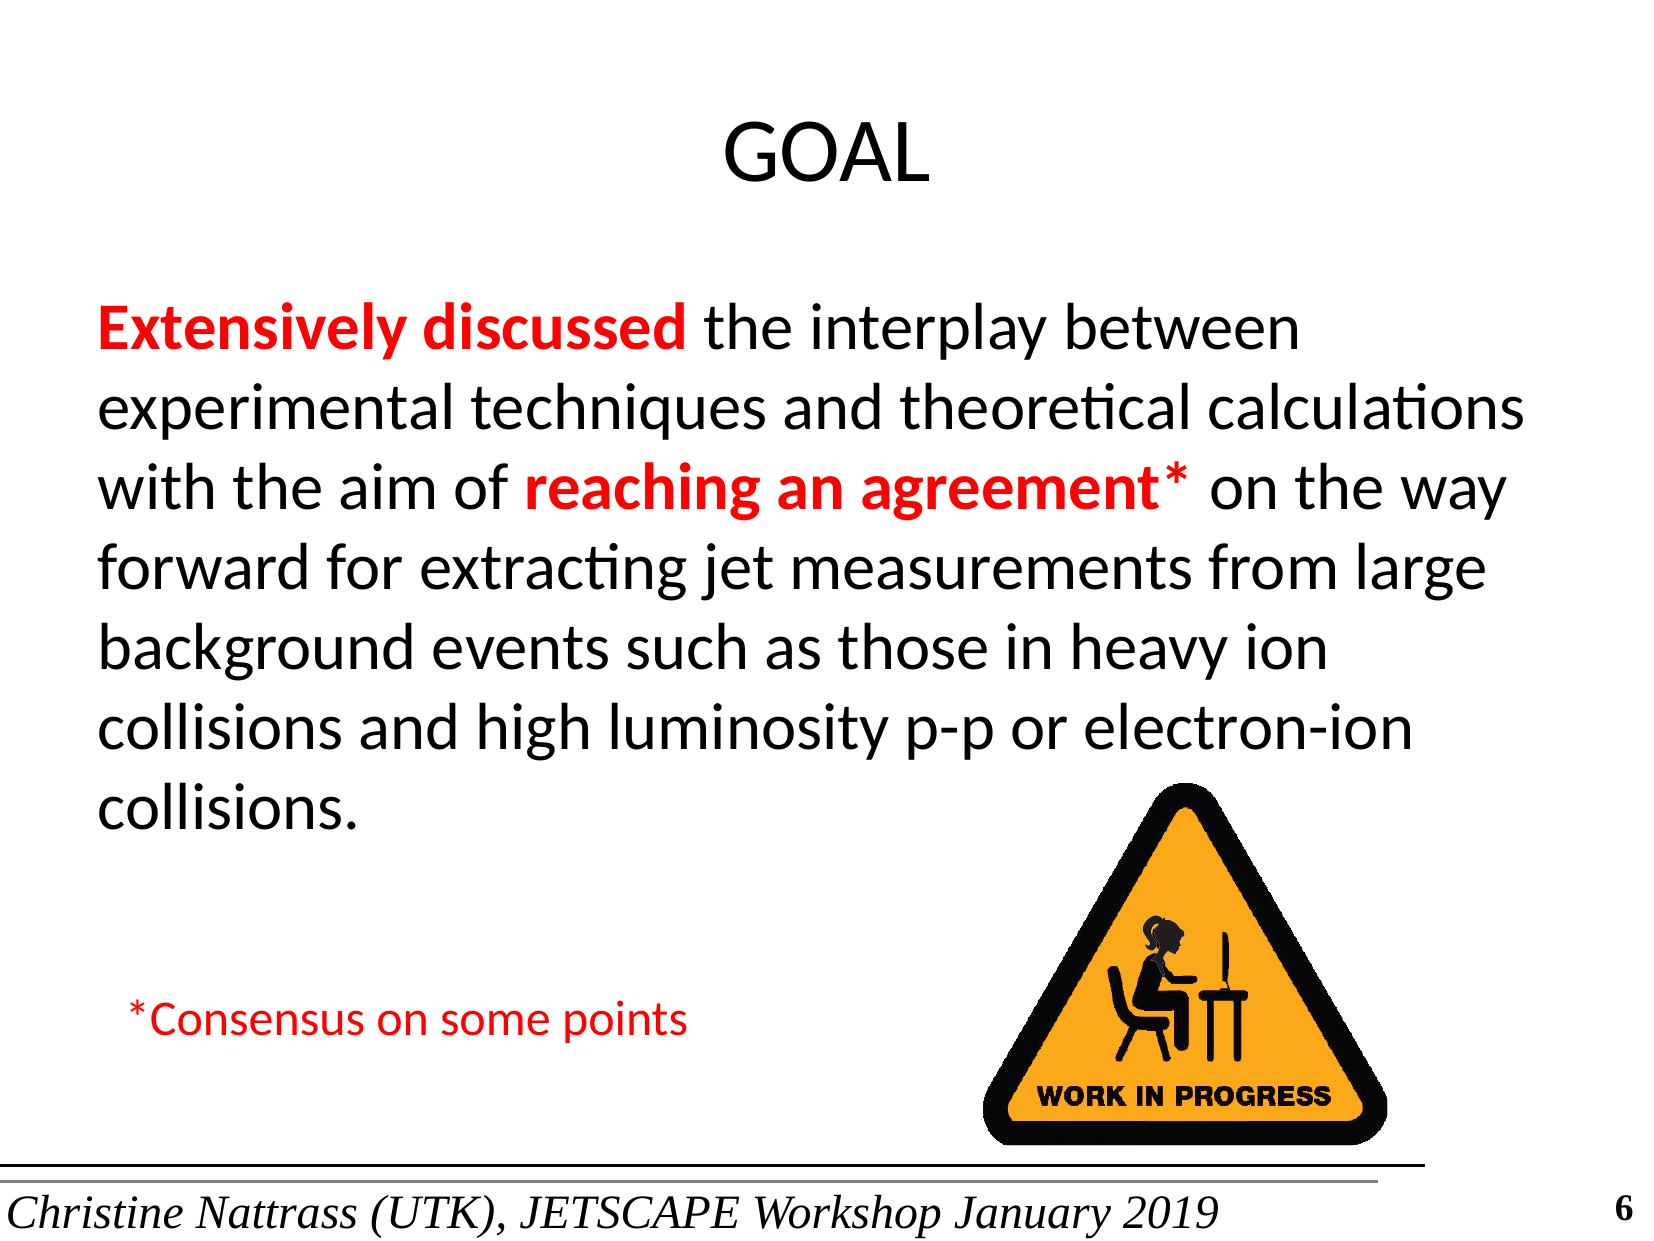

# GOAL
Extensively discussed the interplay between experimental techniques and theoretical calculations with the aim of reaching an agreement* on the way forward for extracting jet measurements from large background events such as those in heavy ion collisions and high luminosity p-p or electron-ion collisions.
*Consensus on some points